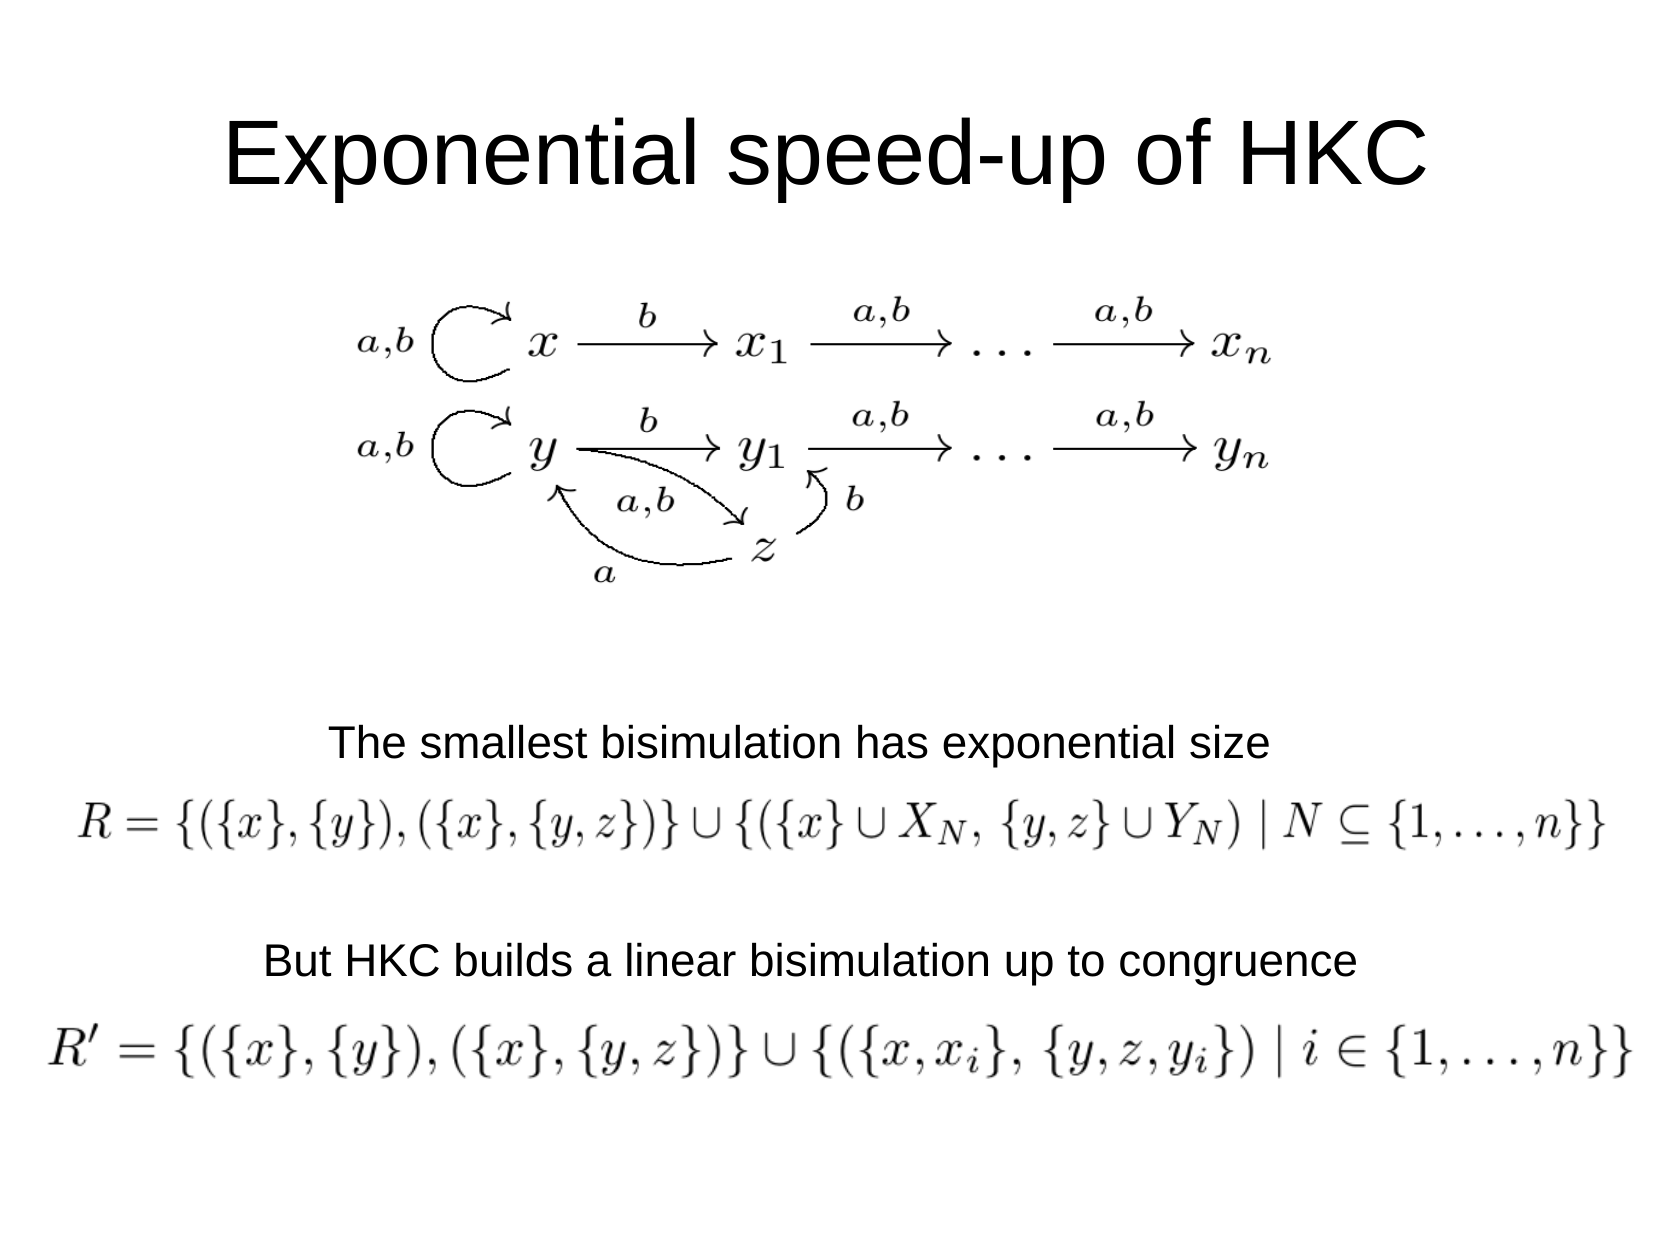

# Exponential speed-up of HKC
The smallest bisimulation has exponential size
But HKC builds a linear bisimulation up to congruence